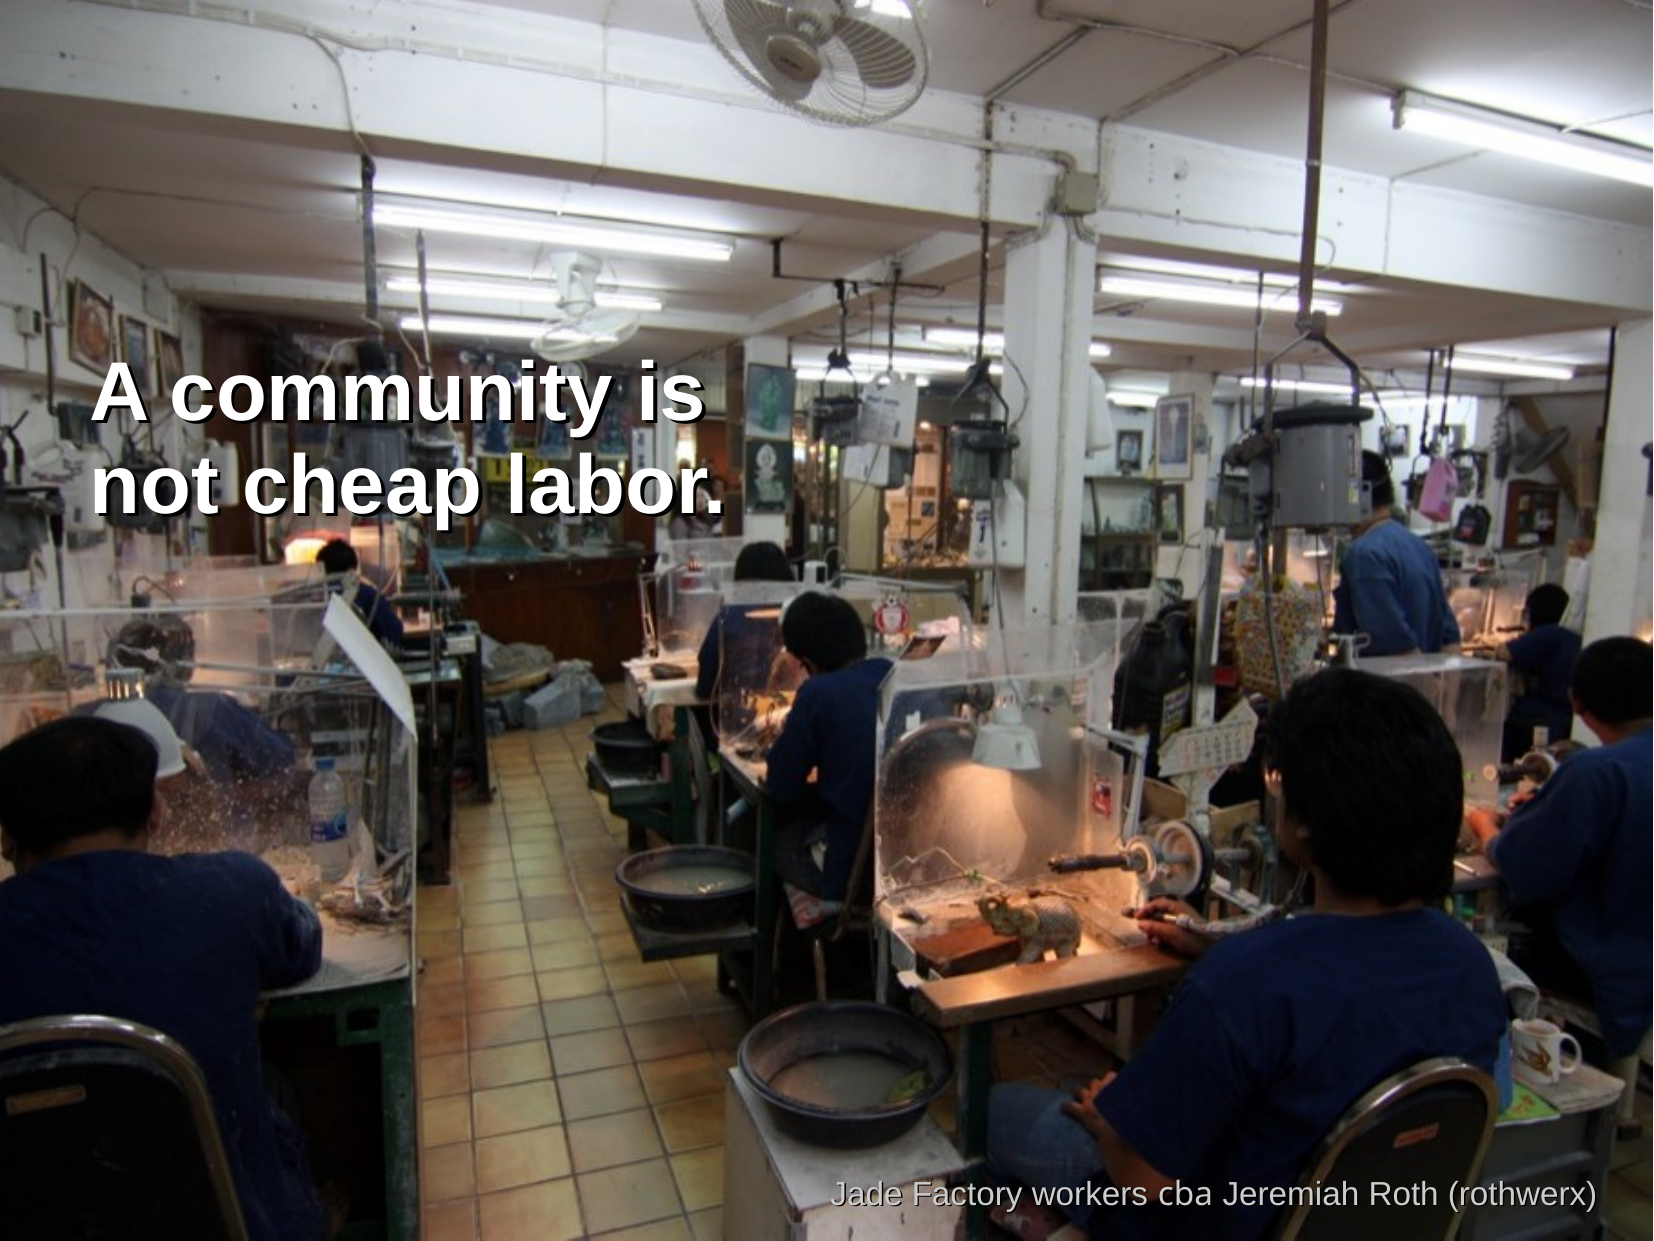

A community is
not cheap labor.
Jade Factory workers cba Jeremiah Roth (rothwerx)